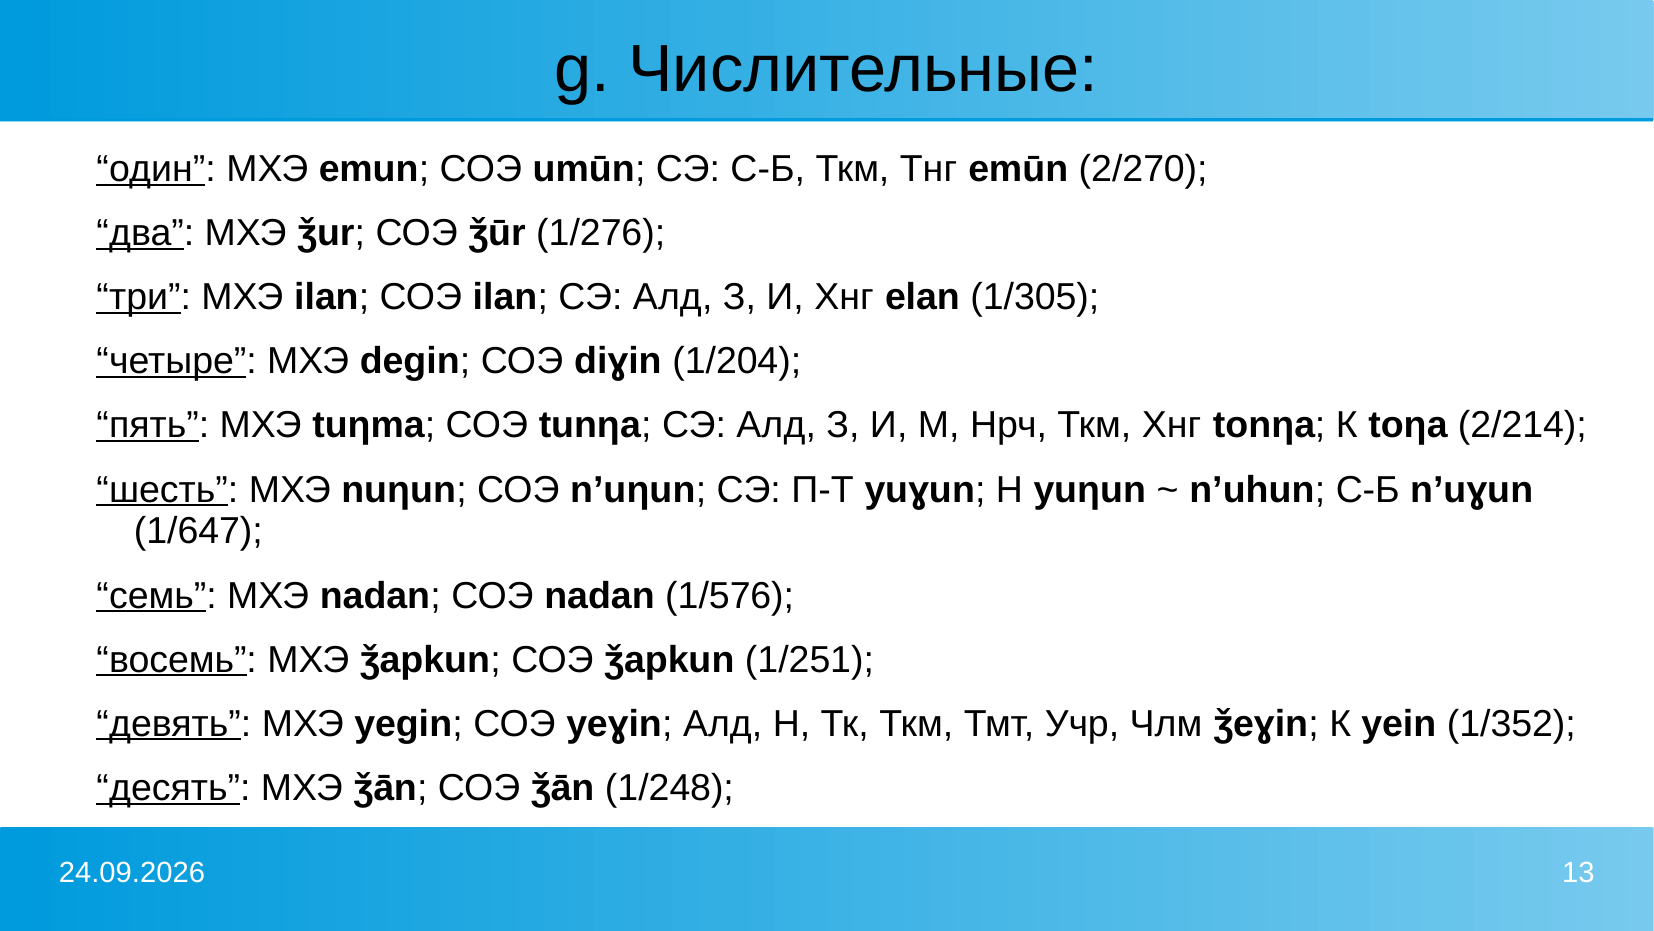

# g. Числительные:
“один”: МХЭ emun; СОЭ umūn; СЭ: С-Б, Ткм, Тнг emūn (2/270);
“два”: МХЭ ǯur; СОЭ ǯūr (1/276);
“три”: МХЭ ilan; СОЭ ilan; СЭ: Алд, З, И, Хнг elan (1/305);
“четыре”: МХЭ degin; СОЭ diɣin (1/204);
“пять”: МХЭ tuƞma; СОЭ tunƞa; СЭ: Алд, З, И, М, Нрч, Ткм, Хнг tonƞa; К toƞa (2/214);
“шесть”: МХЭ nuƞun; СОЭ n’uƞun; СЭ: П-Т yuɣun; Н yuƞun ~ n’uhun; С-Б n’uɣun (1/647);
“семь”: МХЭ nadan; СОЭ nadan (1/576);
“восемь”: МХЭ ǯapkun; СОЭ ǯapkun (1/251);
“девять”: МХЭ yegin; СОЭ yeɣin; Алд, Н, Тк, Ткм, Тмт, Учр, Члм ǯeɣin; К yein (1/352);
“десять”: МХЭ ǯān; СОЭ ǯān (1/248);
13